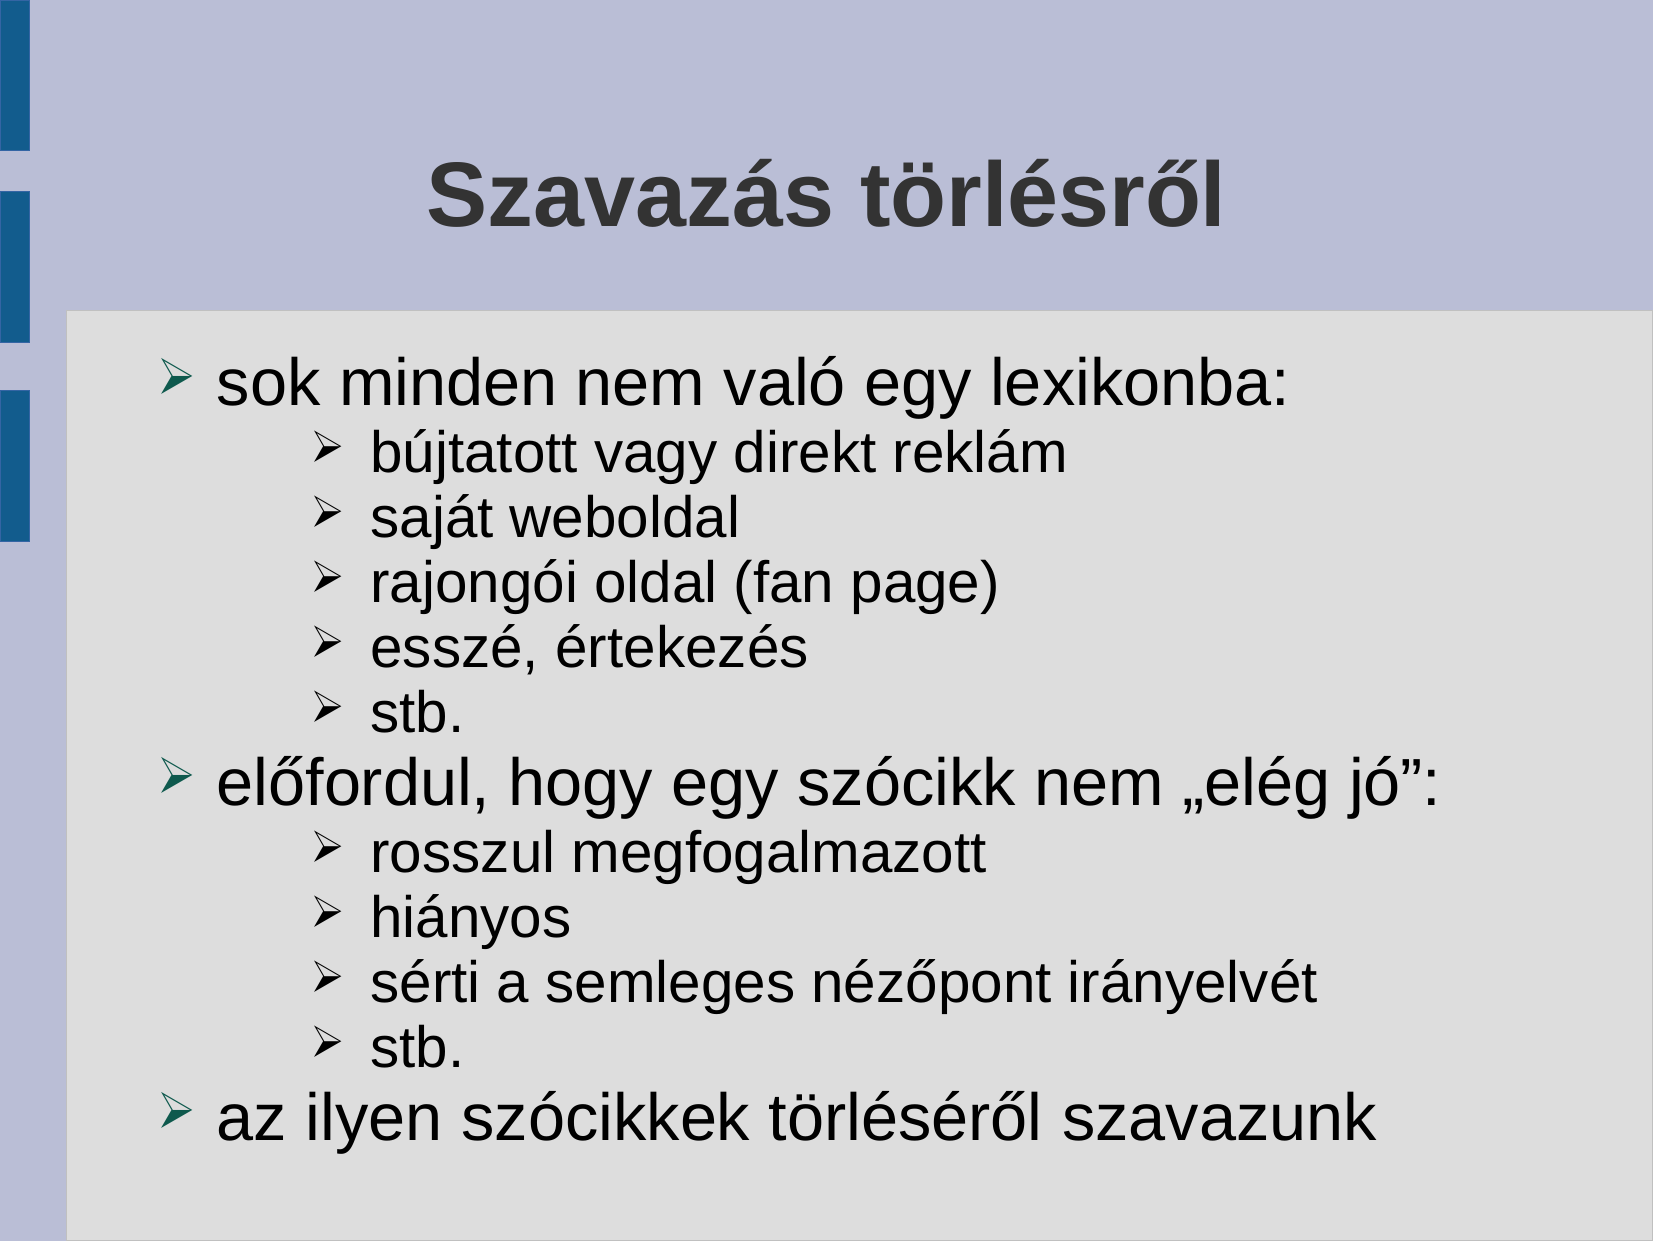

# Szavazás törlésről
sok minden nem való egy lexikonba:
bújtatott vagy direkt reklám
saját weboldal
rajongói oldal (fan page)
esszé, értekezés
stb.
előfordul, hogy egy szócikk nem „elég jó”:
rosszul megfogalmazott
hiányos
sérti a semleges nézőpont irányelvét
stb.
az ilyen szócikkek törléséről szavazunk